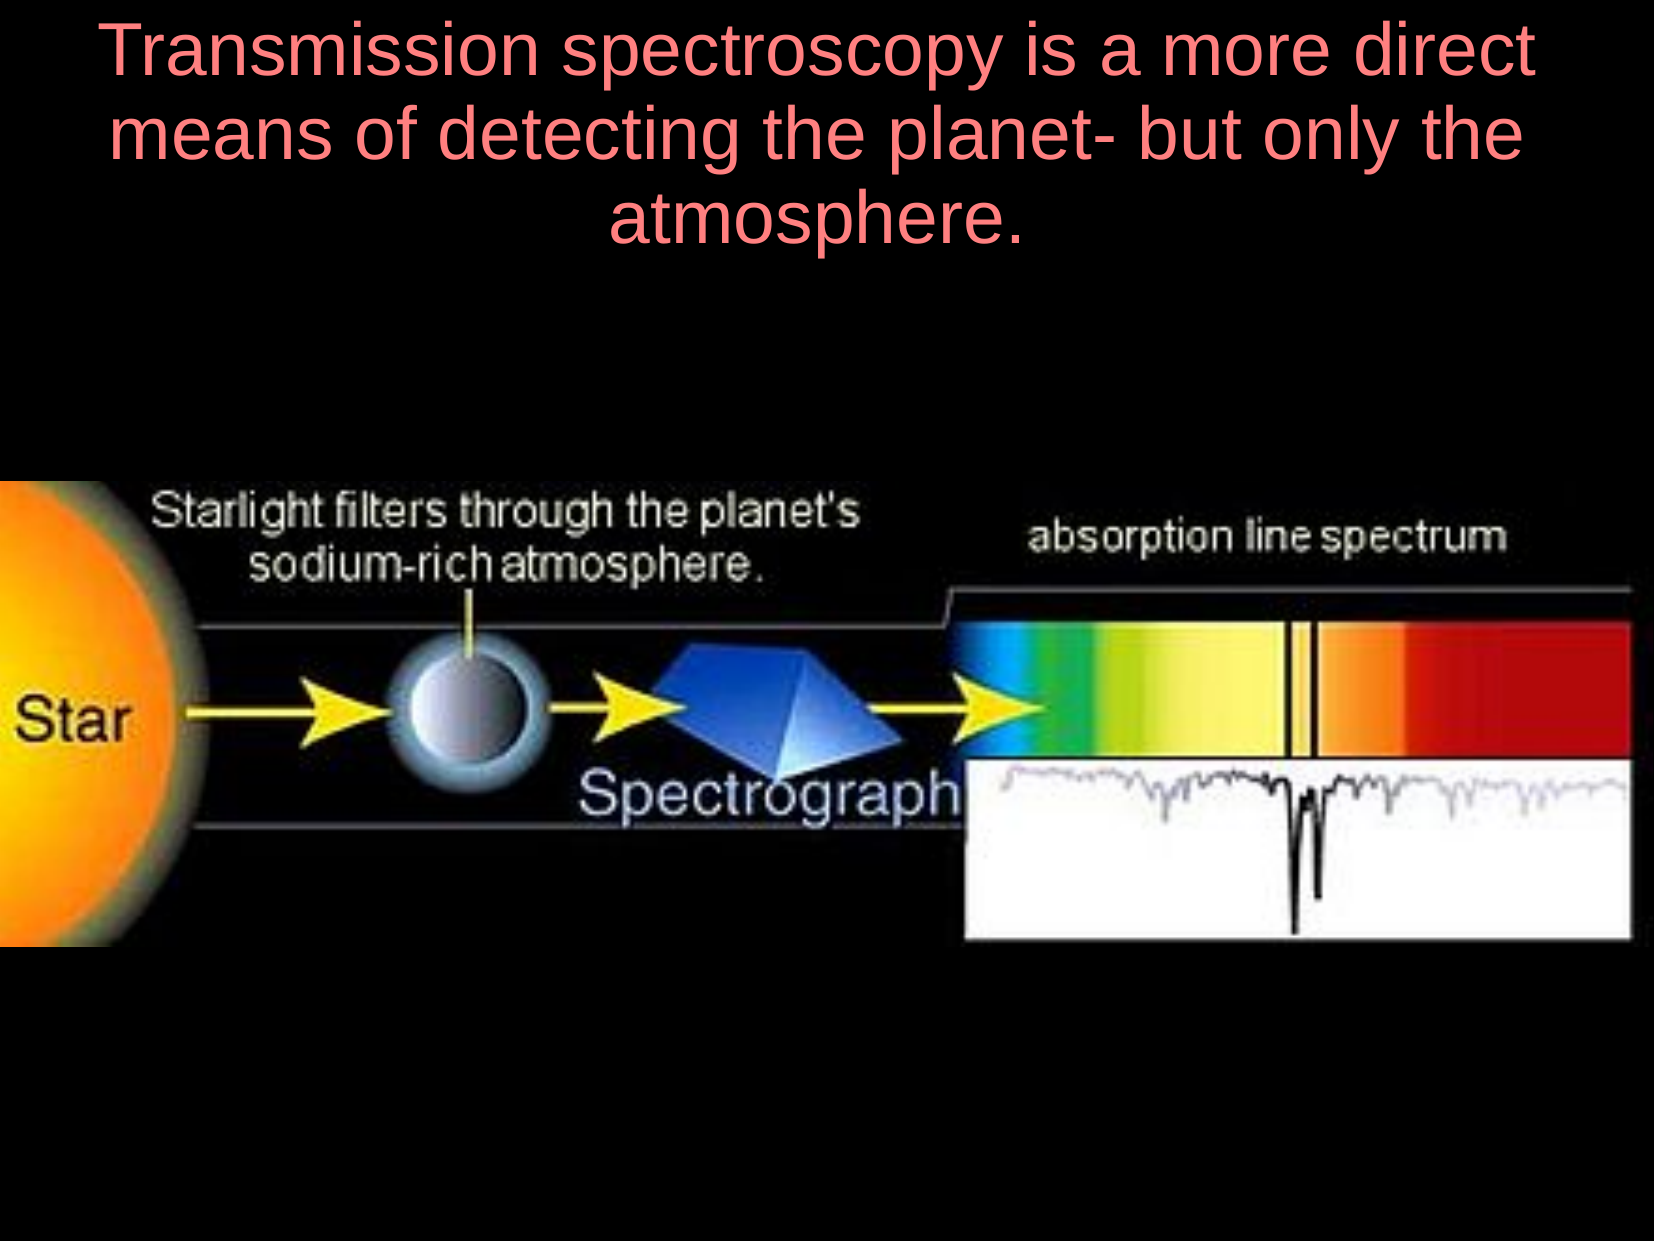

Transmission spectroscopy is a more direct means of detecting the planet- but only the atmosphere.